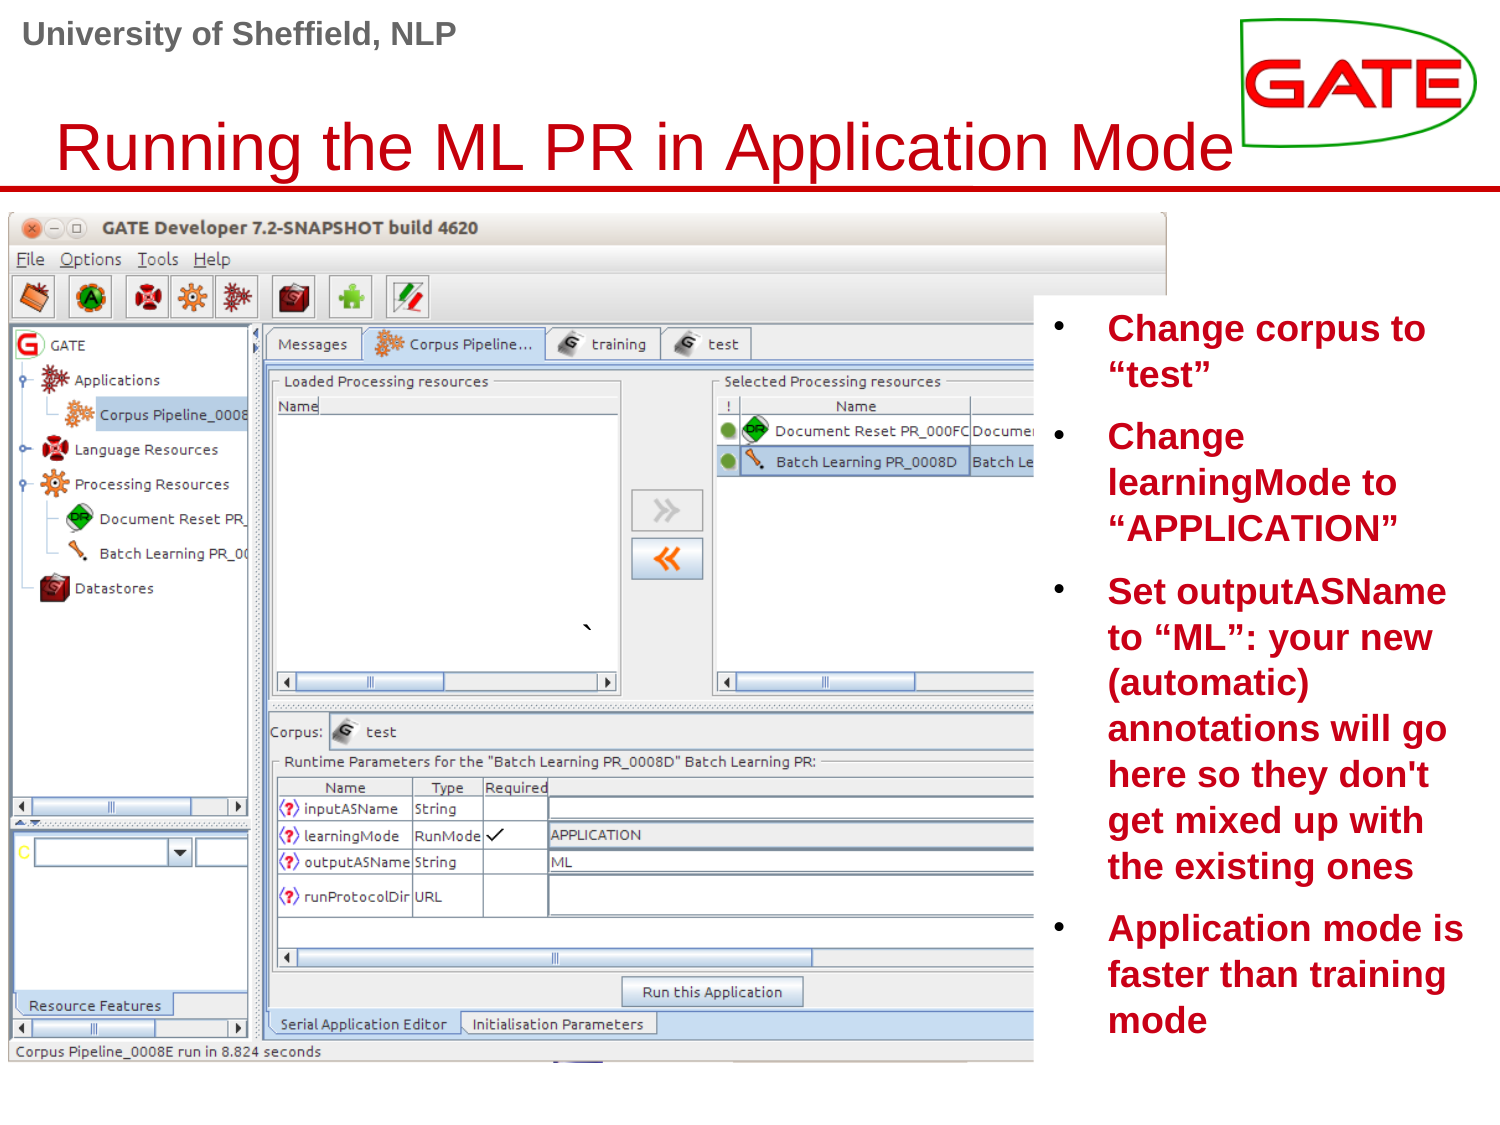

# Running the ML PR in Application Mode
`
Change corpus to “test”
Change learningMode to “APPLICATION”
Set outputASName to “ML”: your new (automatic) annotations will go here so they don't get mixed up with the existing ones
Application mode is faster than training mode